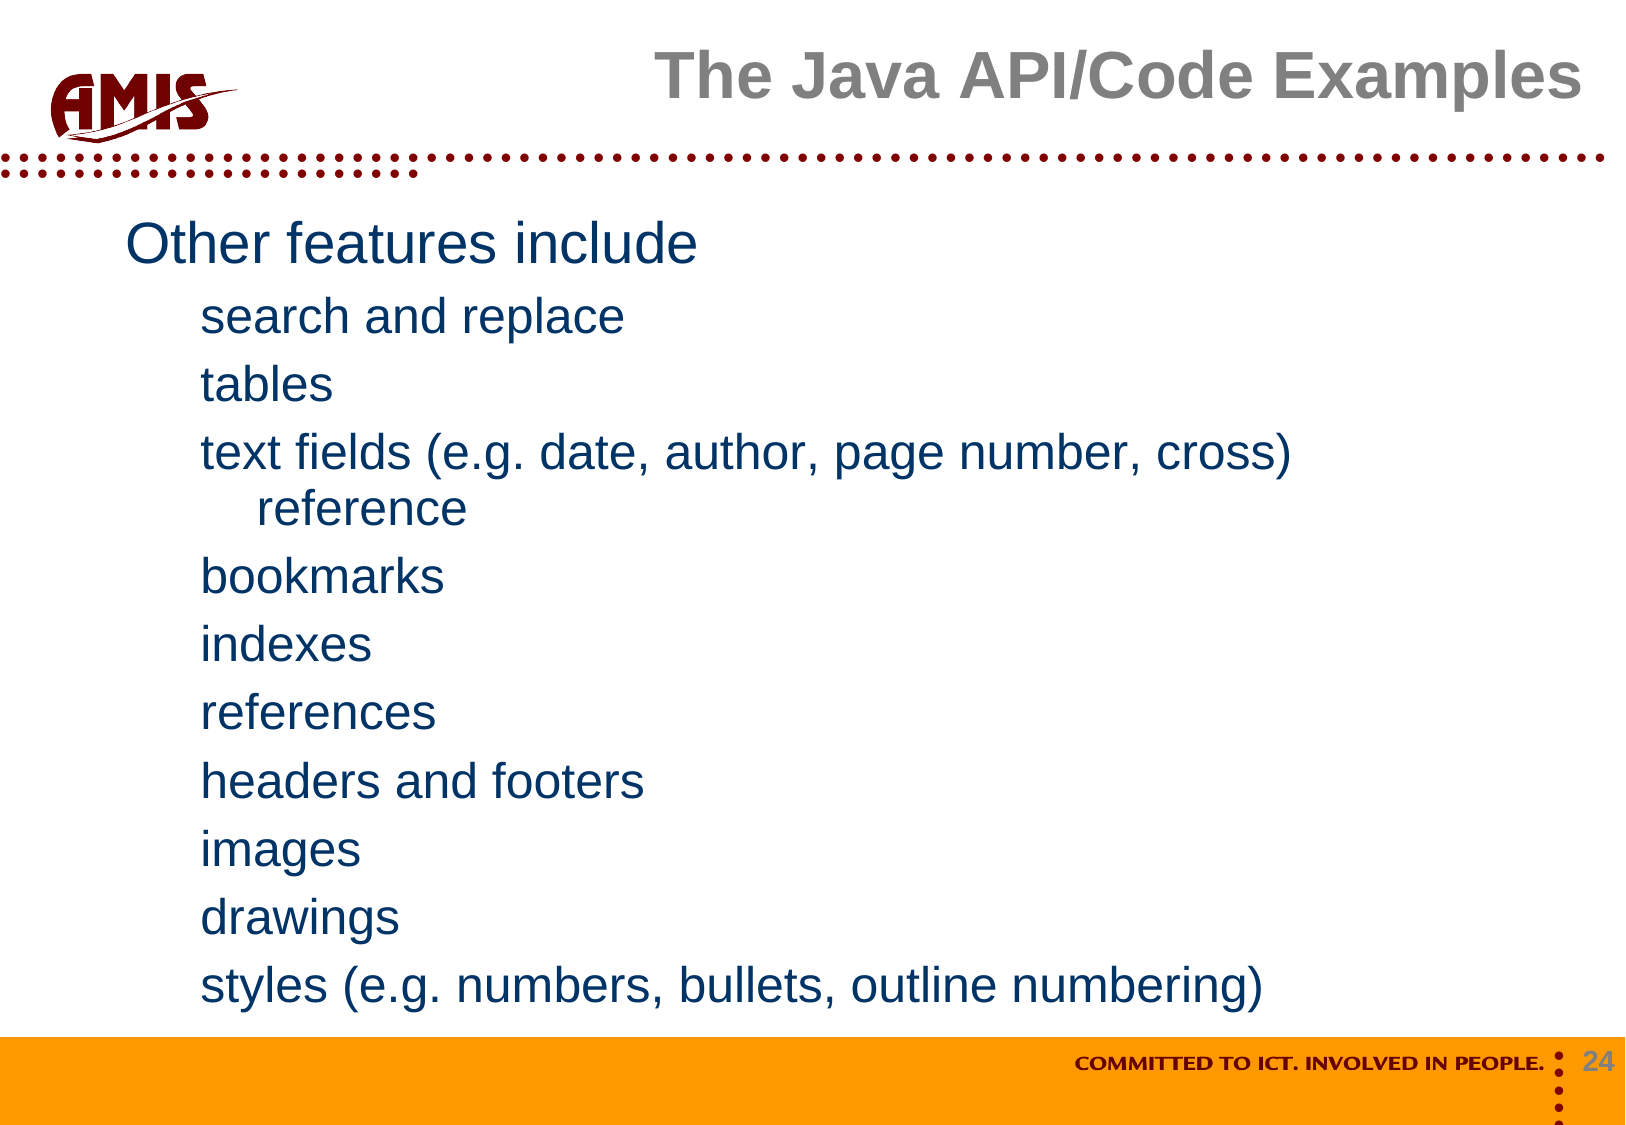

# The Java API/Code Examples
Other features include
search and replace
tables
text fields (e.g. date, author, page number, cross) reference
bookmarks
indexes
references
headers and footers
images
drawings
styles (e.g. numbers, bullets, outline numbering)